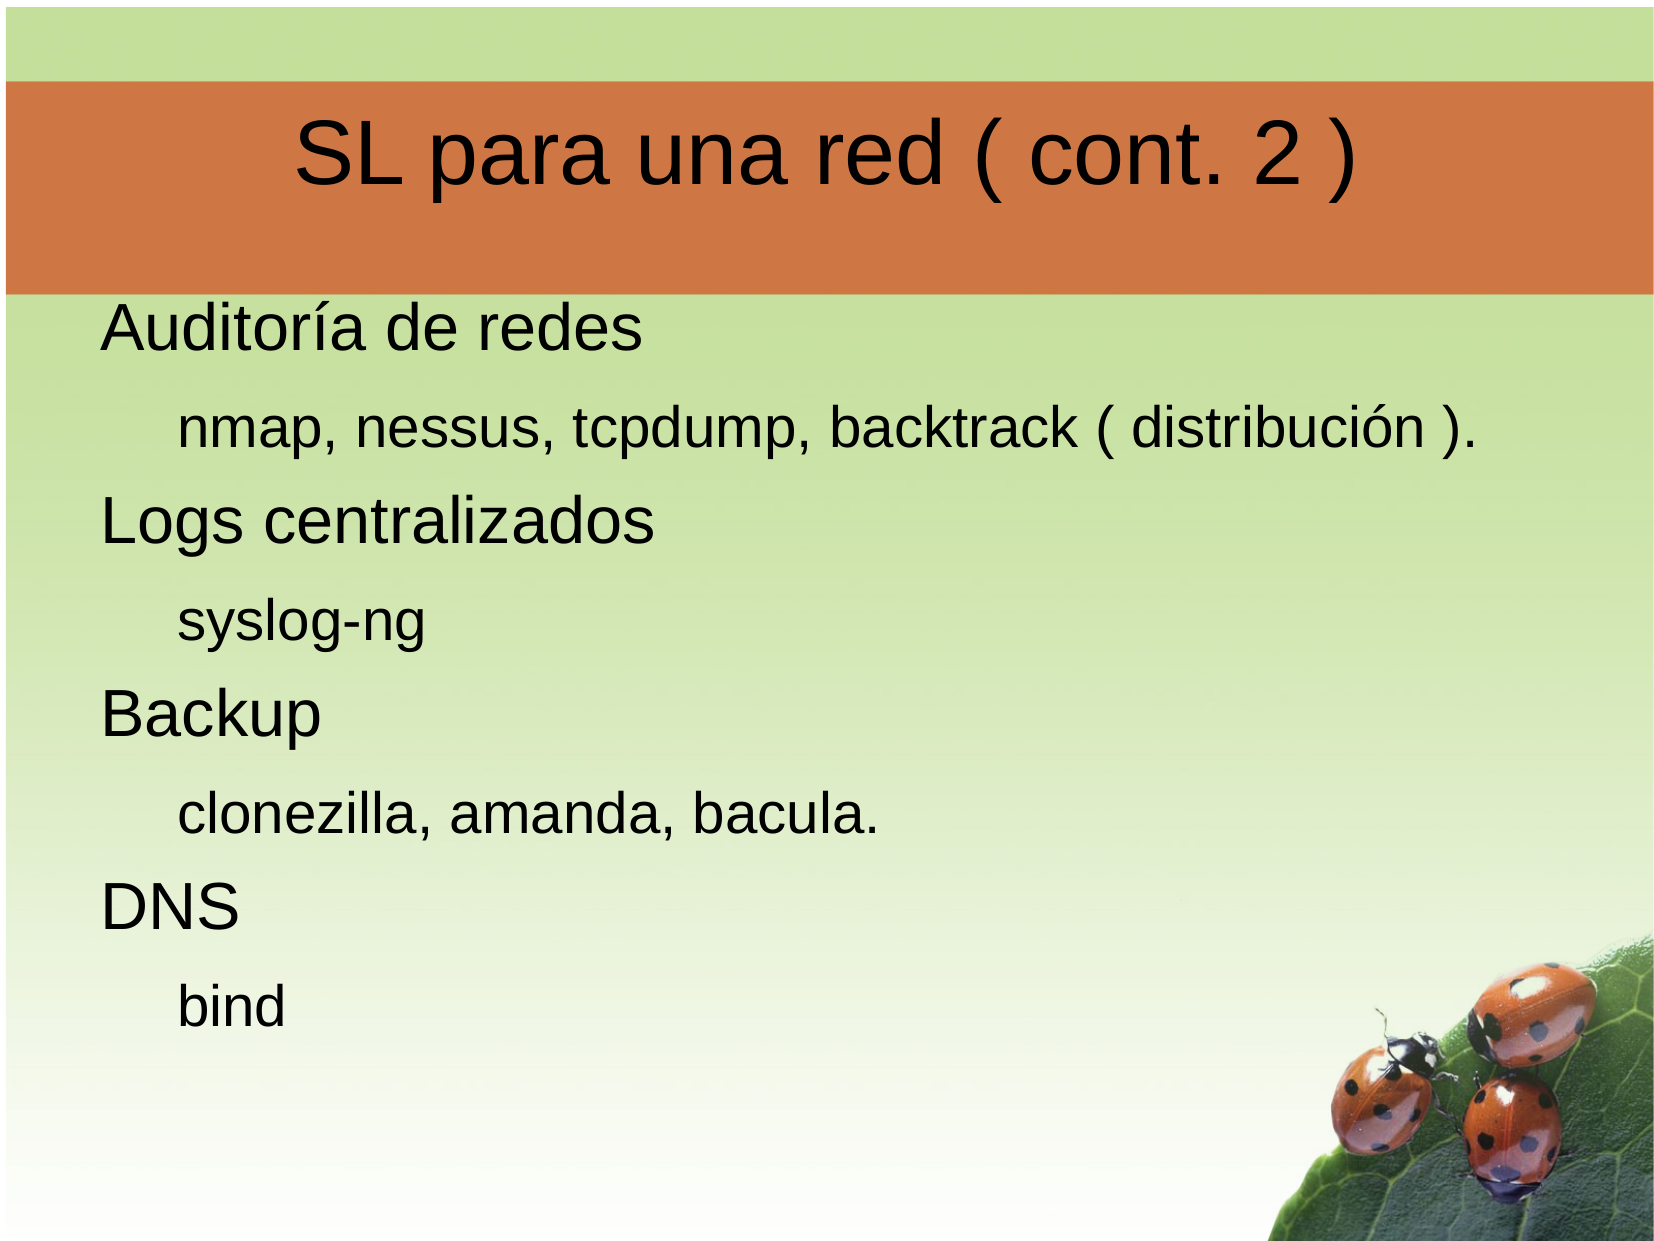

# SL para una red ( cont. 2 )
Auditoría de redes
nmap, nessus, tcpdump, backtrack ( distribución ).
Logs centralizados
syslog-ng
Backup
clonezilla, amanda, bacula.
DNS
bind